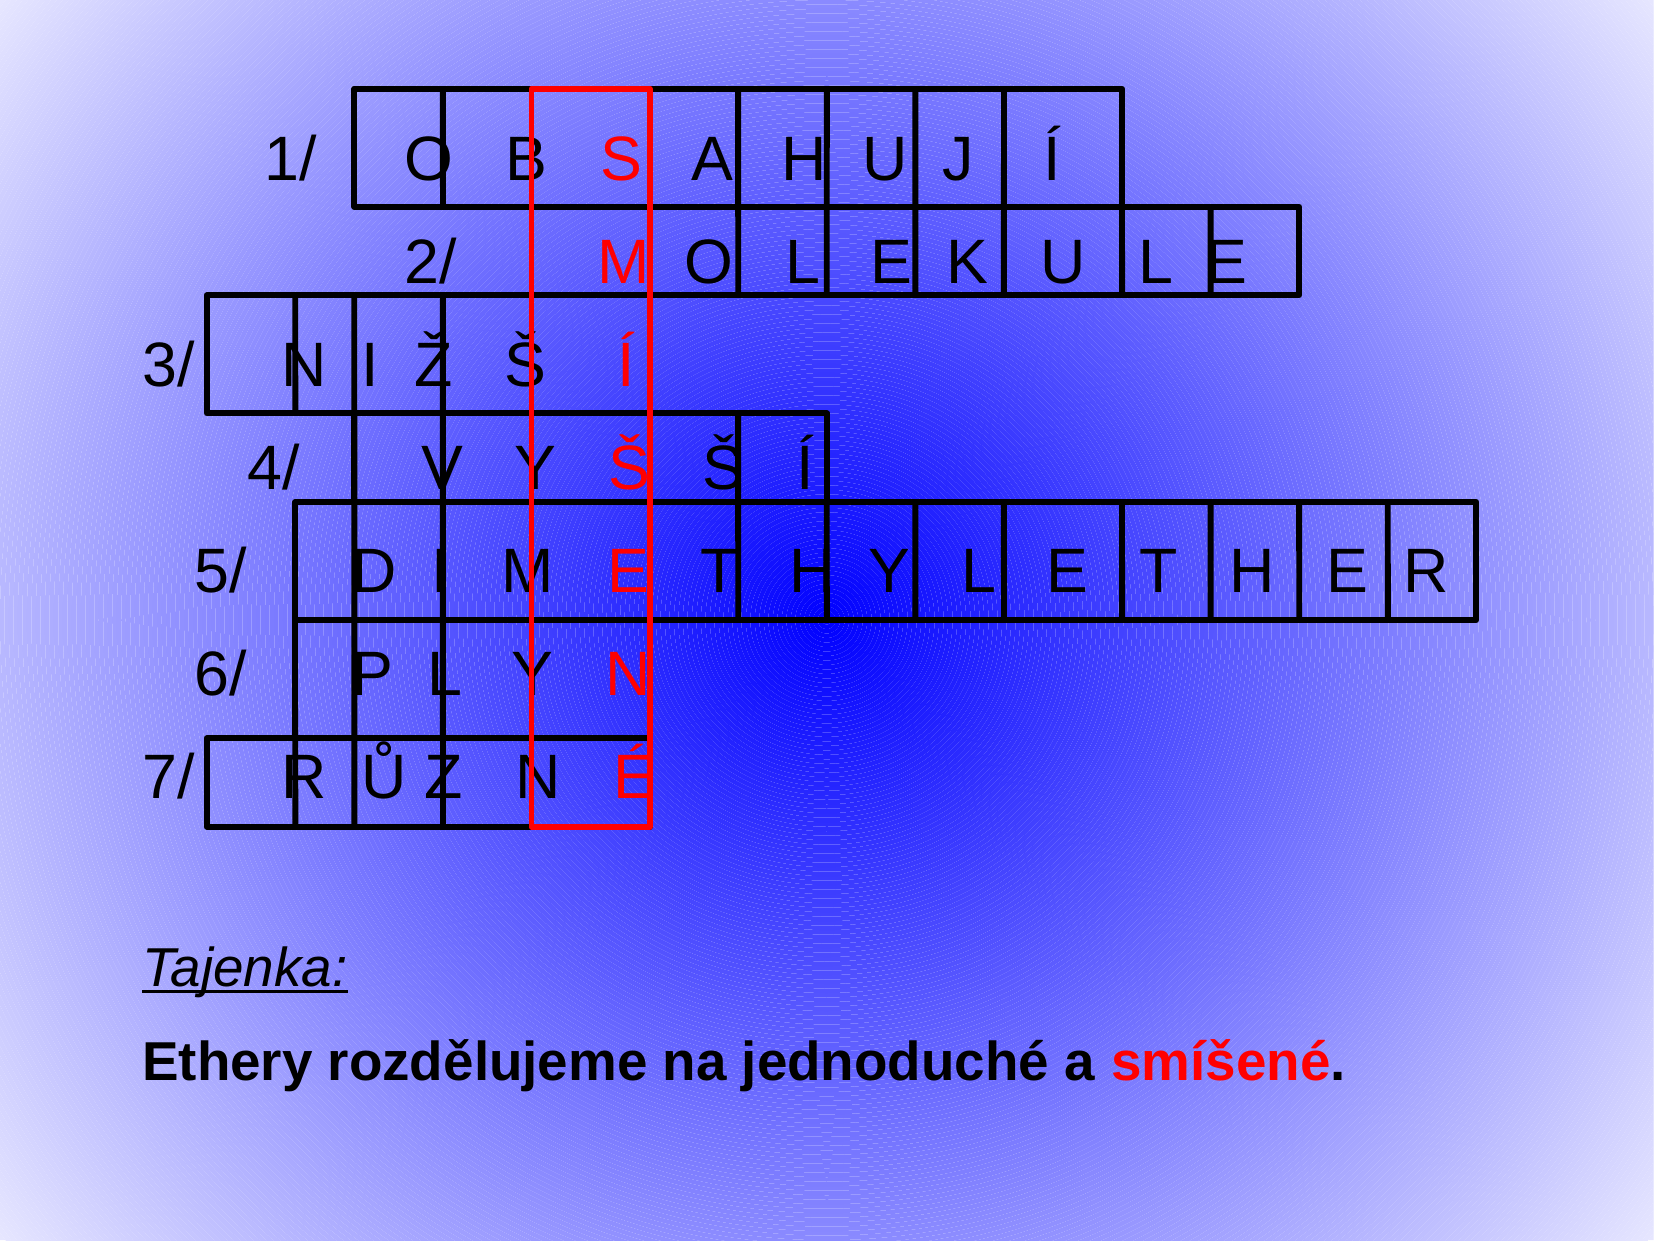

# 1/ O B S A H U J Í
 2/ M O L E K U L E
3/ N I Ž Š Í
 4/ V Y Š Š Í
 5/ D I M E T H Y L E T H E R
 6/ P L Y N
7/ R Ů Z N É
Tajenka:
Ethery rozdělujeme na jednoduché a smíšené.